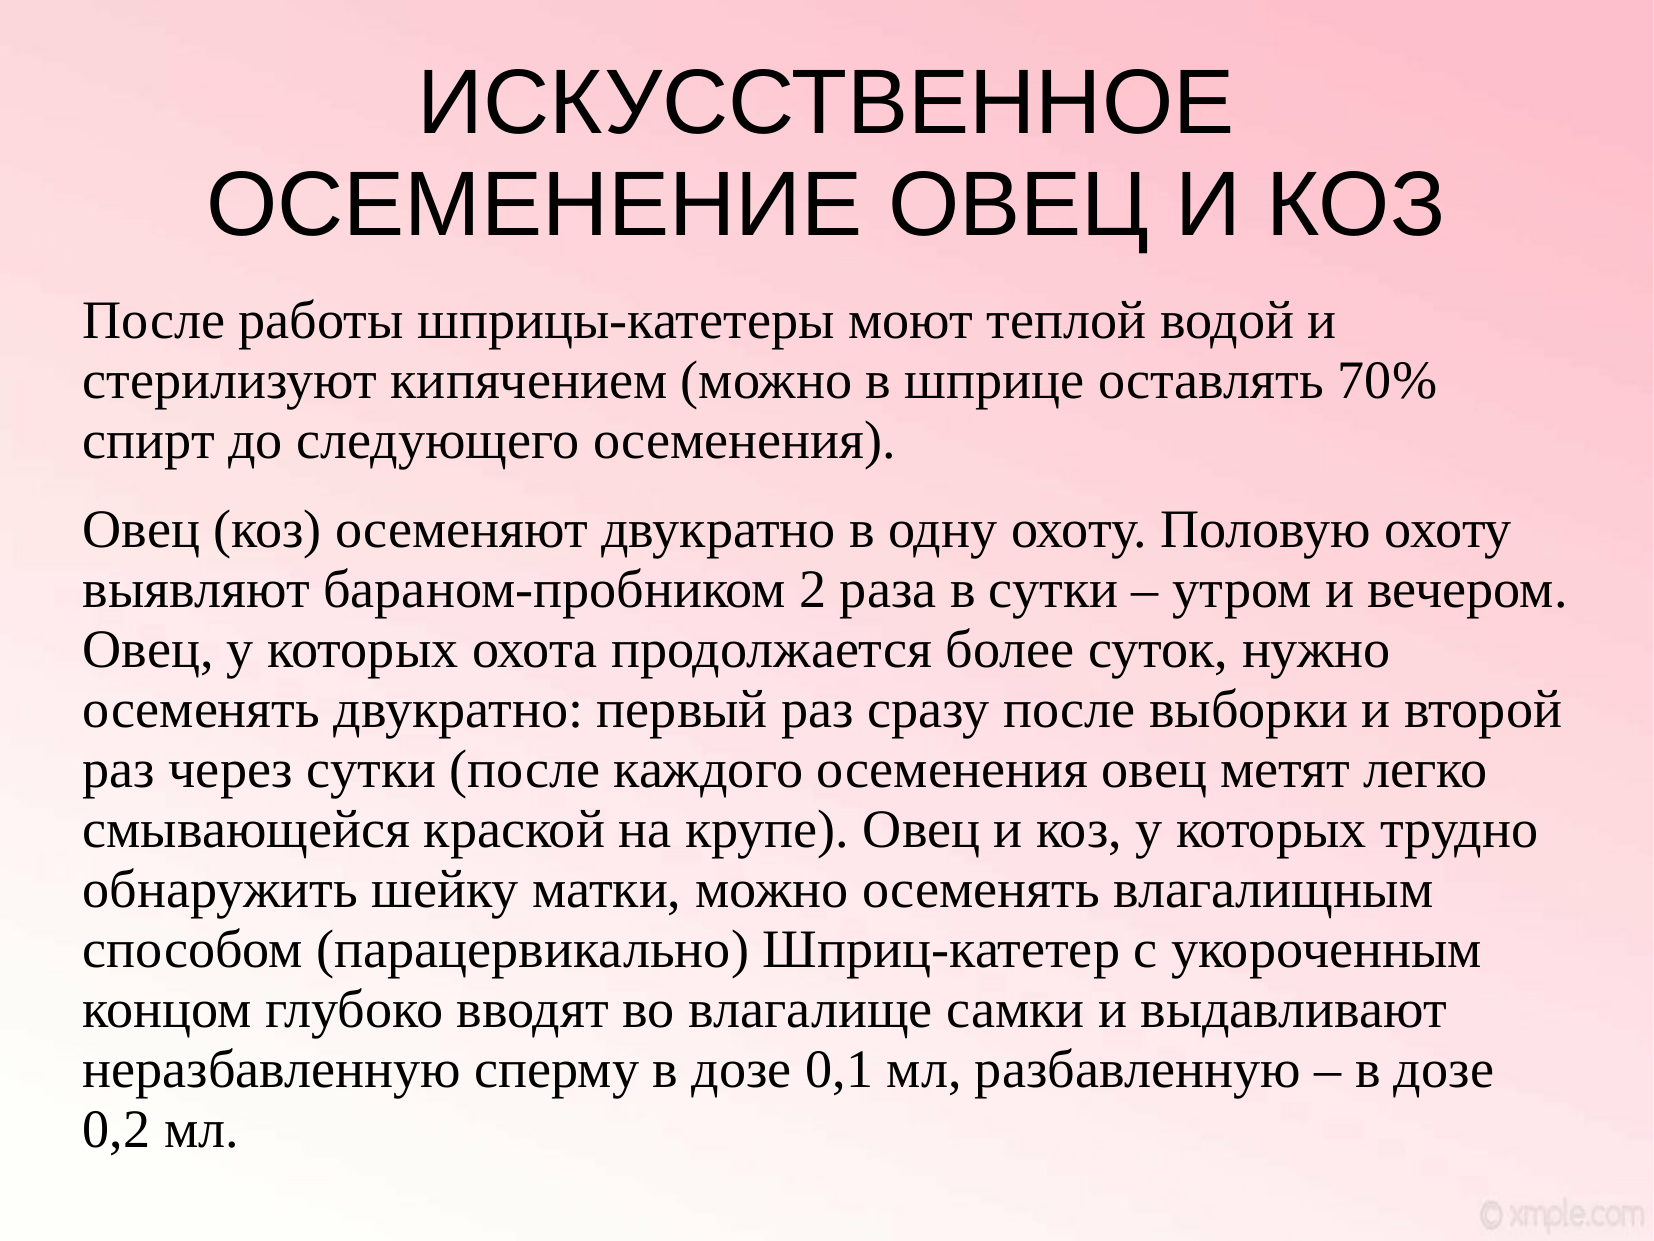

# ИСКУССТВЕННОЕ ОСЕМЕНЕНИЕ ОВЕЦ И КОЗ
После работы шприцы-катетеры моют теплой водой и стерилизуют кипячением (можно в шприце оставлять 70% спирт до следующего осеменения).
Овец (коз) осеменяют двукратно в одну охоту. Половую охоту выявляют бараном-пробником 2 раза в сутки – утром и вечером. Овец, у которых охота продолжается более суток, нужно осеменять двукратно: первый раз сразу после выборки и второй раз через сутки (после каждого осеменения овец метят легко смывающейся краской на крупе). Овец и коз, у которых трудно обнаружить шейку матки, можно осеменять влагалищным способом (парацервикально) Шприц-катетер с укороченным концом глубоко вводят во влагалище самки и выдавливают неразбавленную сперму в дозе 0,1 мл, разбавленную – в дозе 0,2 мл.